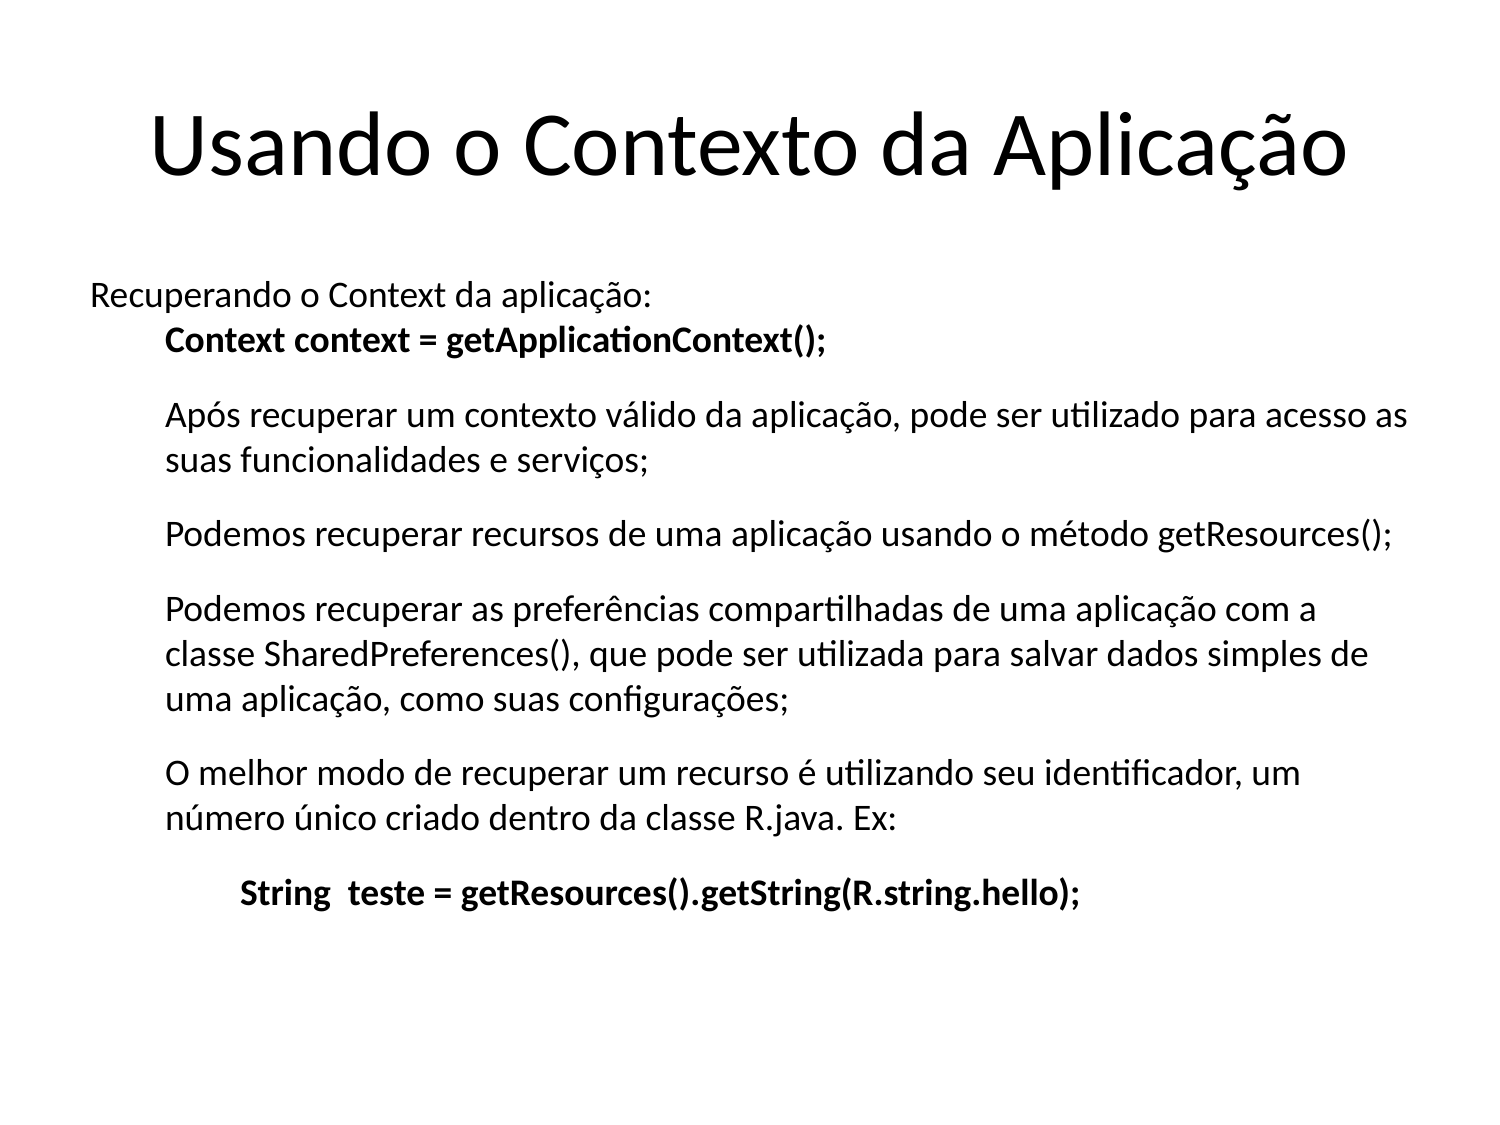

# Usando o Contexto da Aplicação
Recuperando o Context da aplicação:
Context context = getApplicationContext();
Após recuperar um contexto válido da aplicação, pode ser utilizado para acesso as suas funcionalidades e serviços;
Podemos recuperar recursos de uma aplicação usando o método getResources();
Podemos recuperar as preferências compartilhadas de uma aplicação com a classe SharedPreferences(), que pode ser utilizada para salvar dados simples de uma aplicação, como suas configurações;
O melhor modo de recuperar um recurso é utilizando seu identificador, um número único criado dentro da classe R.java. Ex:
String teste = getResources().getString(R.string.hello);